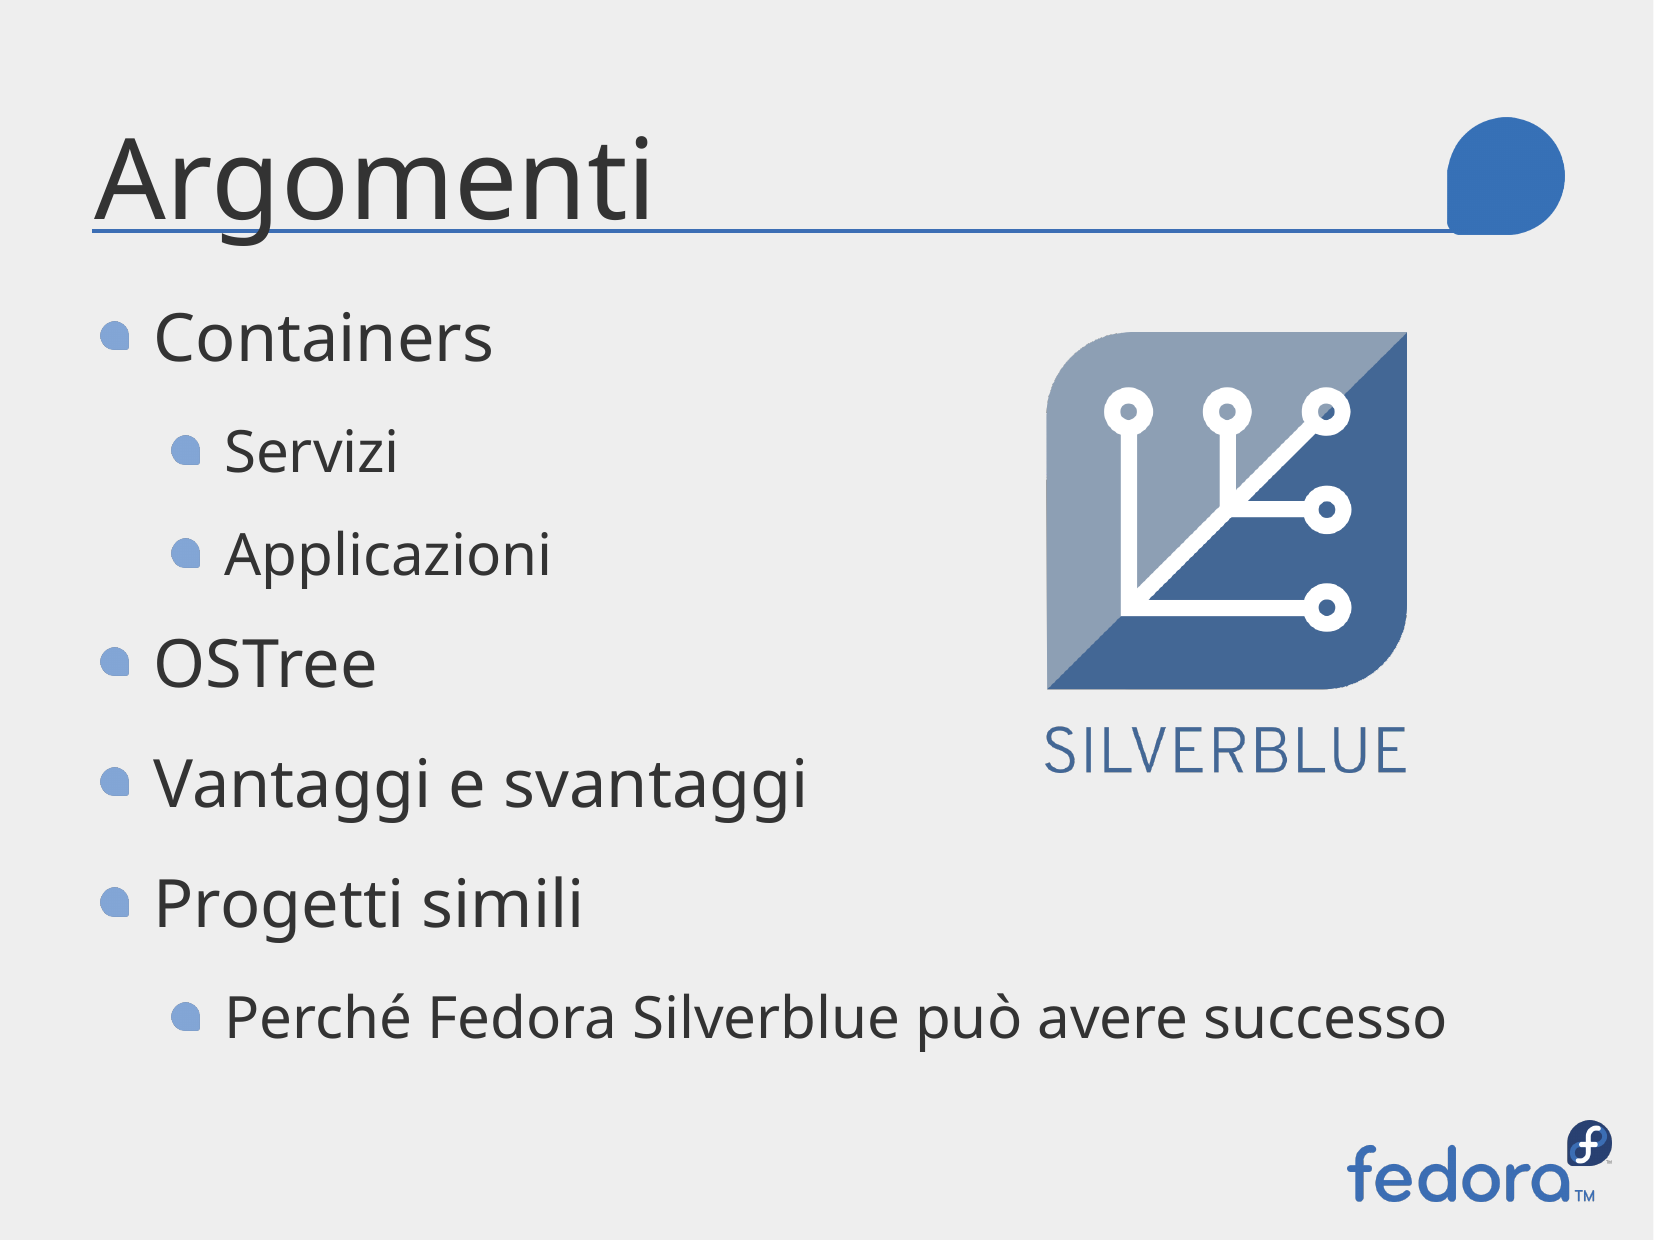

Argomenti
# Containers
Servizi
Applicazioni
OSTree
Vantaggi e svantaggi
Progetti simili
Perché Fedora Silverblue può avere successo